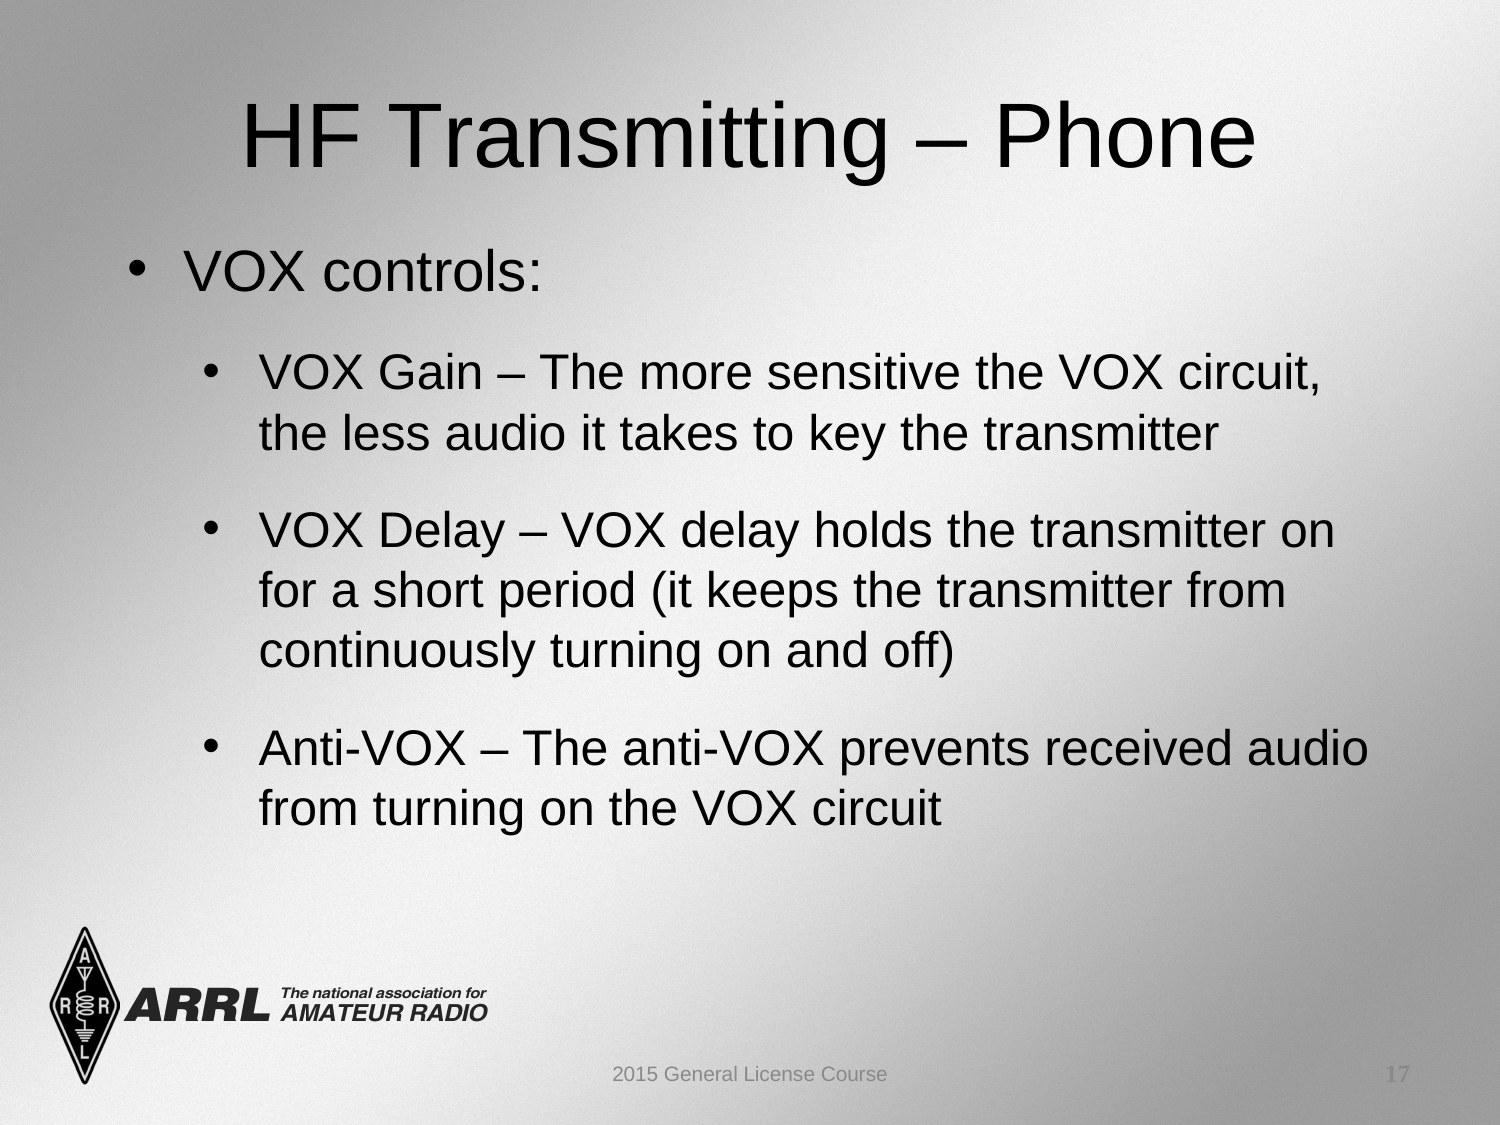

HF Transmitting – Phone
VOX controls:
VOX Gain – The more sensitive the VOX circuit, the less audio it takes to key the transmitter
VOX Delay – VOX delay holds the transmitter on for a short period (it keeps the transmitter from continuously turning on and off)
Anti-VOX – The anti-VOX prevents received audio from turning on the VOX circuit
2015 General License Course